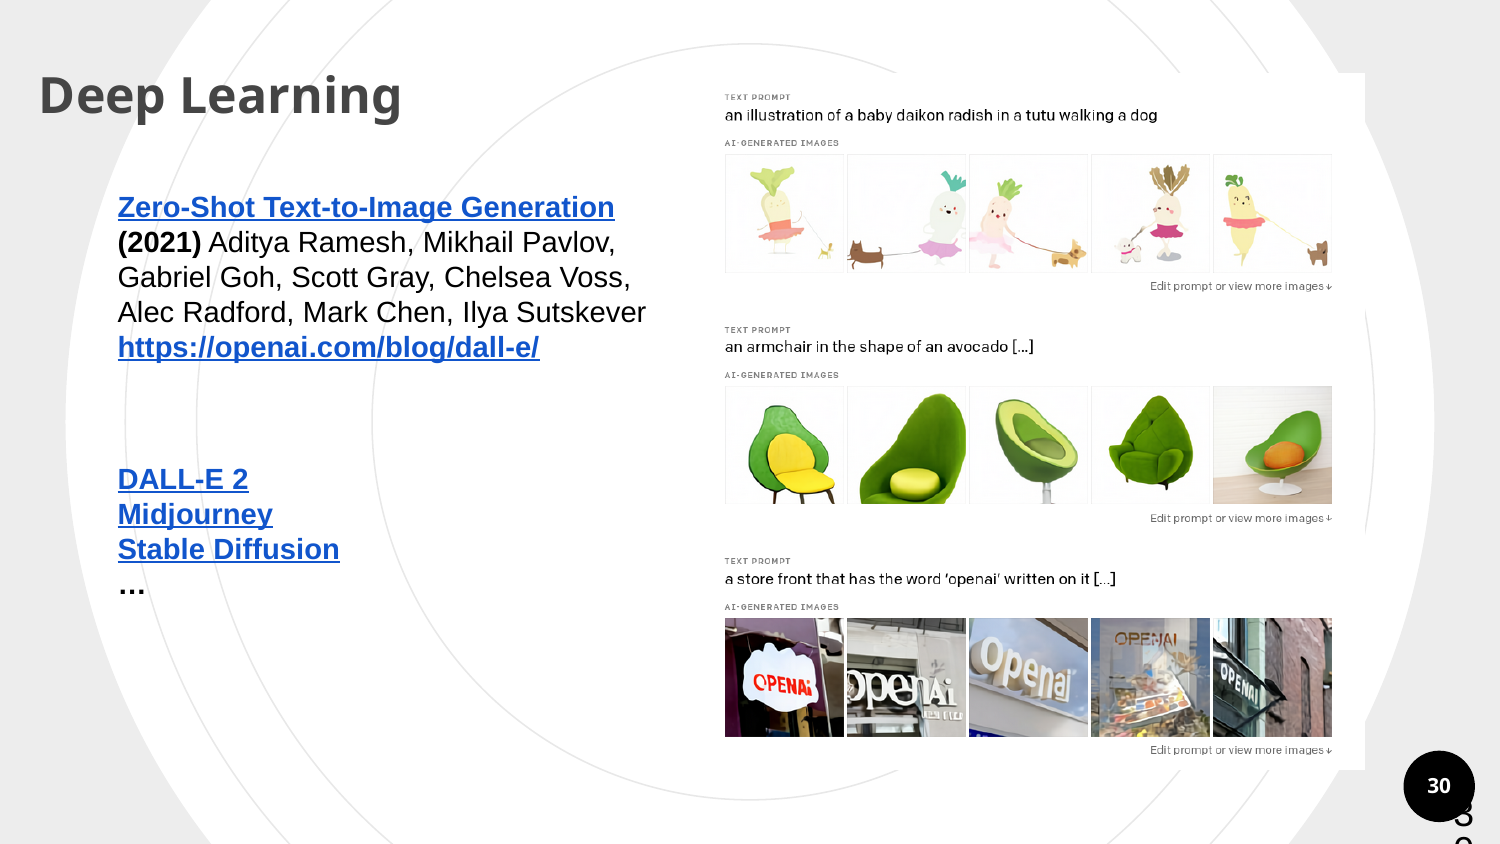

Deep Learning
Zero-Shot Text-to-Image Generation (2021) Aditya Ramesh, Mikhail Pavlov, Gabriel Goh, Scott Gray, Chelsea Voss, Alec Radford, Mark Chen, Ilya Sutskever
https://openai.com/blog/dall-e/
DALL-E 2
Midjourney
Stable Diffusion
…